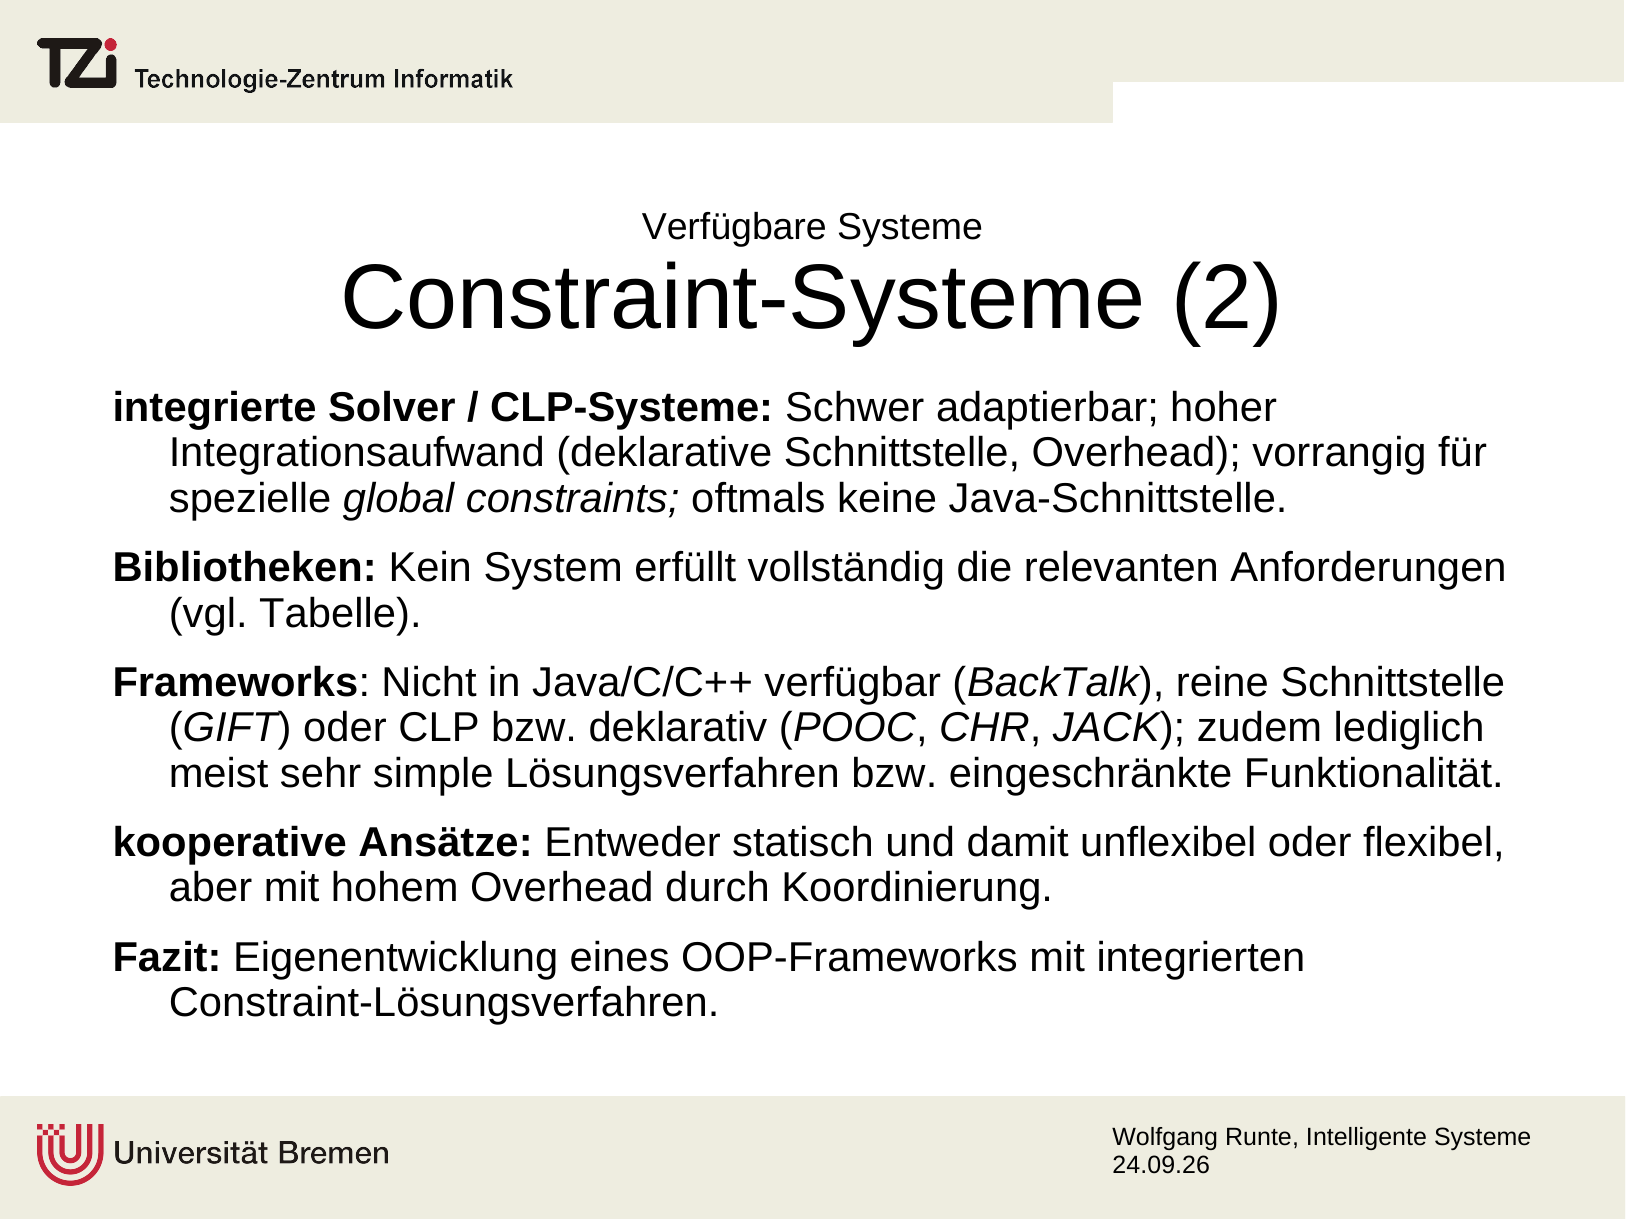

# Verfügbare Systeme Constraint-Systeme (2)
integrierte Solver / CLP-Systeme: Schwer adaptierbar; hoher Integrationsaufwand (deklarative Schnittstelle, Overhead); vorrangig für spezielle global constraints; oftmals keine Java-Schnittstelle.
Bibliotheken: Kein System erfüllt vollständig die relevanten Anforderungen (vgl. Tabelle).
Frameworks: Nicht in Java/C/C++ verfügbar (BackTalk), reine Schnittstelle (GIFT) oder CLP bzw. deklarativ (POOC, CHR, JACK); zudem lediglich meist sehr simple Lösungsverfahren bzw. eingeschränkte Funktionalität.
kooperative Ansätze: Entweder statisch und damit unflexibel oder flexibel, aber mit hohem Overhead durch Koordinierung.
Fazit: Eigenentwicklung eines OOP-Frameworks mit integrierten Constraint-Lösungsverfahren.